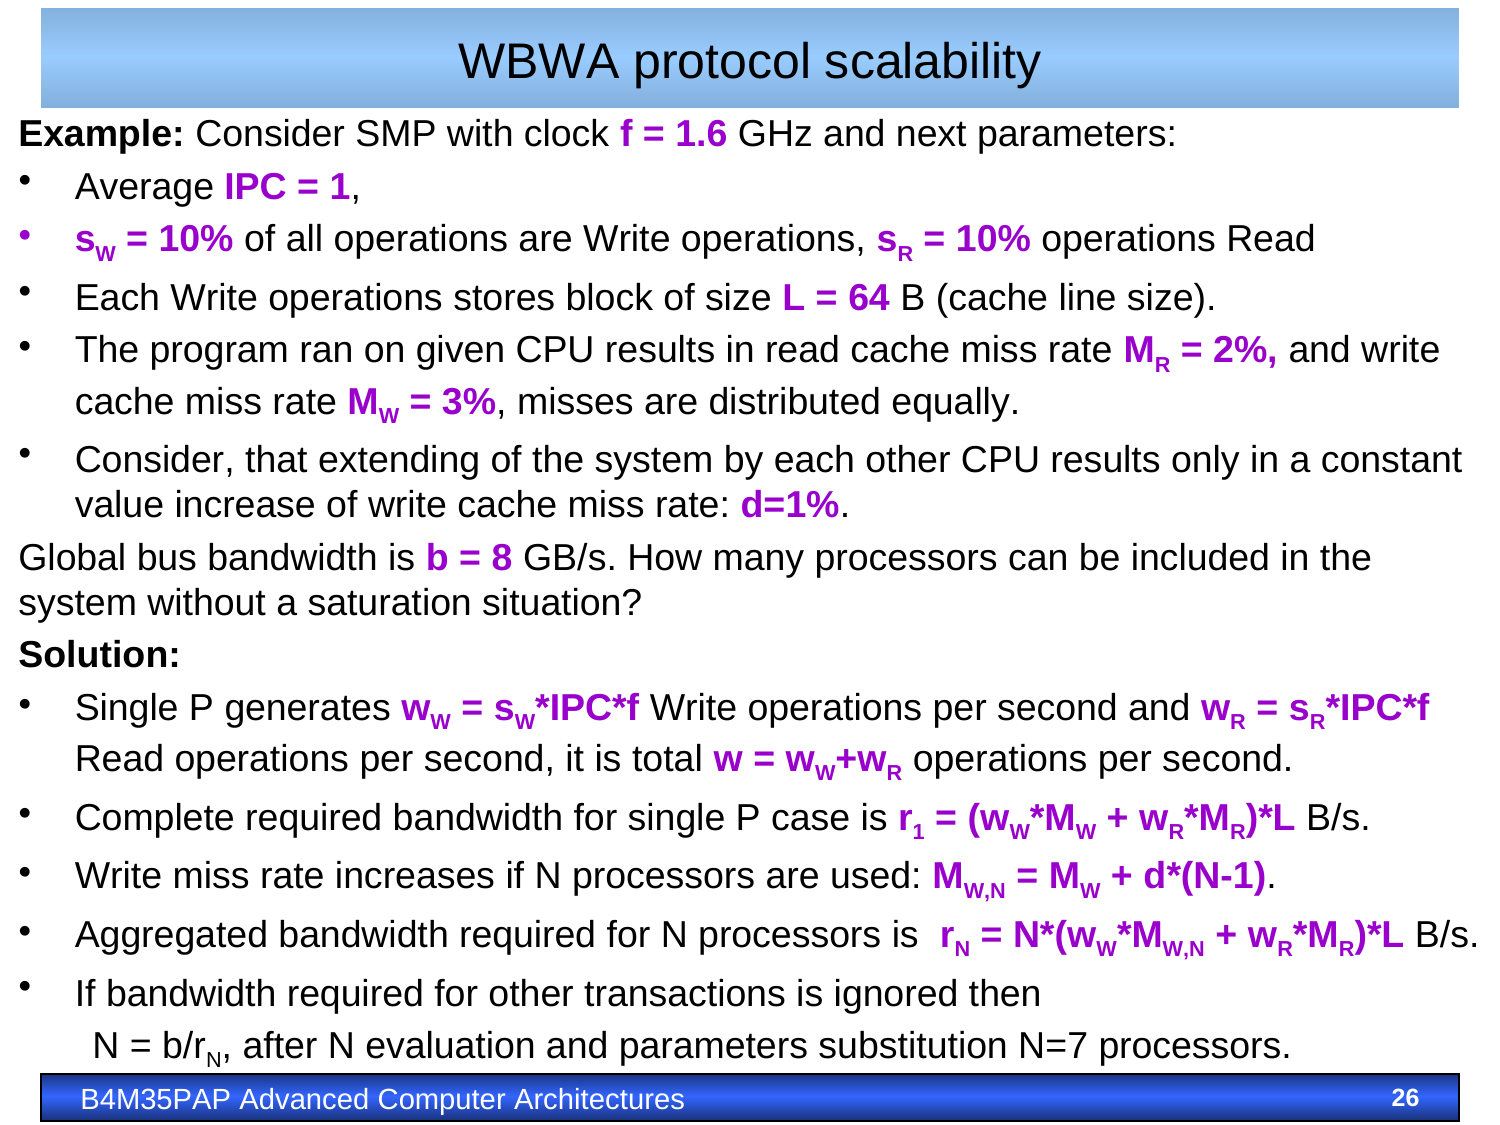

WBWA protocol scalability
# Example: Consider SMP with clock f = 1.6 GHz and next parameters:
Average IPC = 1,
sW = 10% of all operations are Write operations, sR = 10% operations Read
Each Write operations stores block of size L = 64 B (cache line size).
The program ran on given CPU results in read cache miss rate MR = 2%, and write cache miss rate MW = 3%, misses are distributed equally.
Consider, that extending of the system by each other CPU results only in a constant value increase of write cache miss rate: d=1%.
Global bus bandwidth is b = 8 GB/s. How many processors can be included in the system without a saturation situation?
Solution:
Single P generates wW = sW*IPC*f Write operations per second and wR = sR*IPC*f Read operations per second, it is total w = wW+wR operations per second.
Complete required bandwidth for single P case is r1 = (wW*MW + wR*MR)*L B/s.
Write miss rate increases if N processors are used: MW,N = MW + d*(N-1).
Aggregated bandwidth required for N processors is rN = N*(wW*MW,N + wR*MR)*L B/s.
If bandwidth required for other transactions is ignored then
	N = b/rN, after N evaluation and parameters substitution N=7 processors.